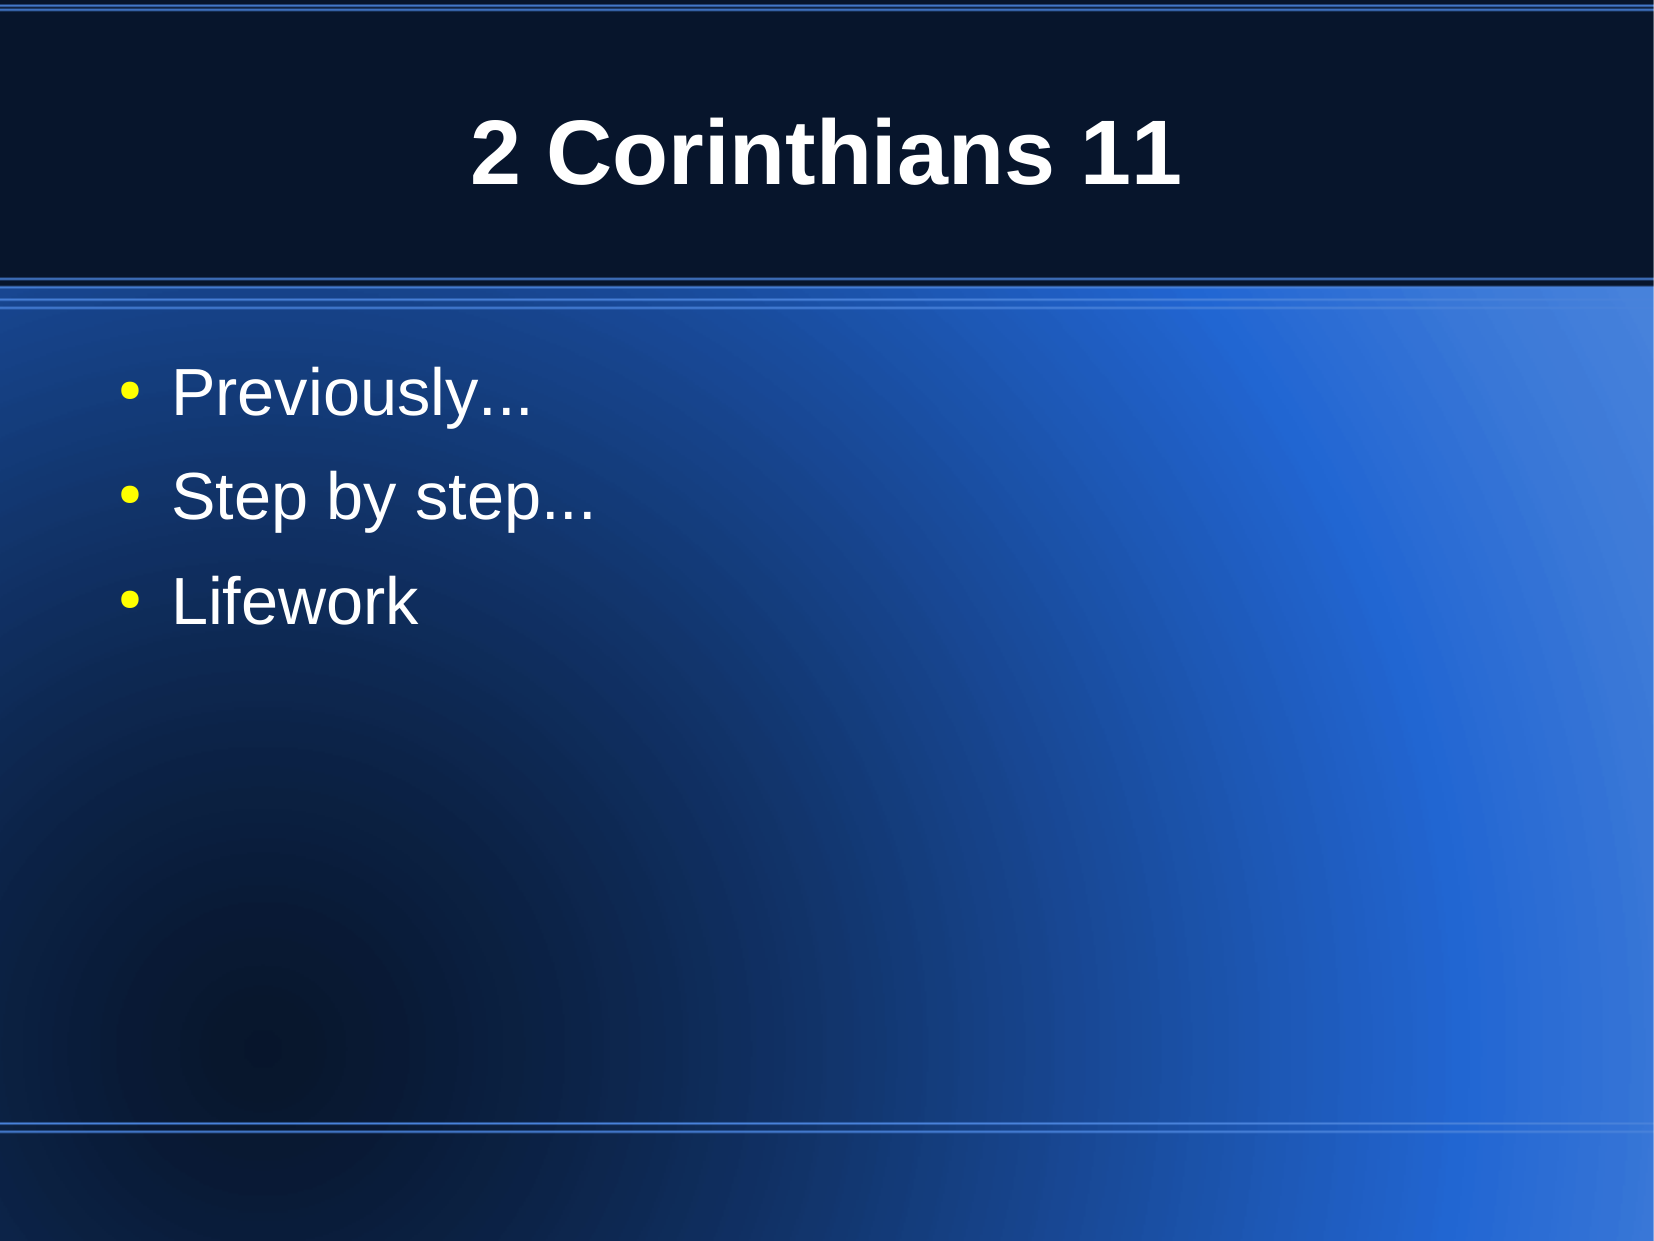

# 2 Corinthians 11
Previously...
Step by step...
Lifework